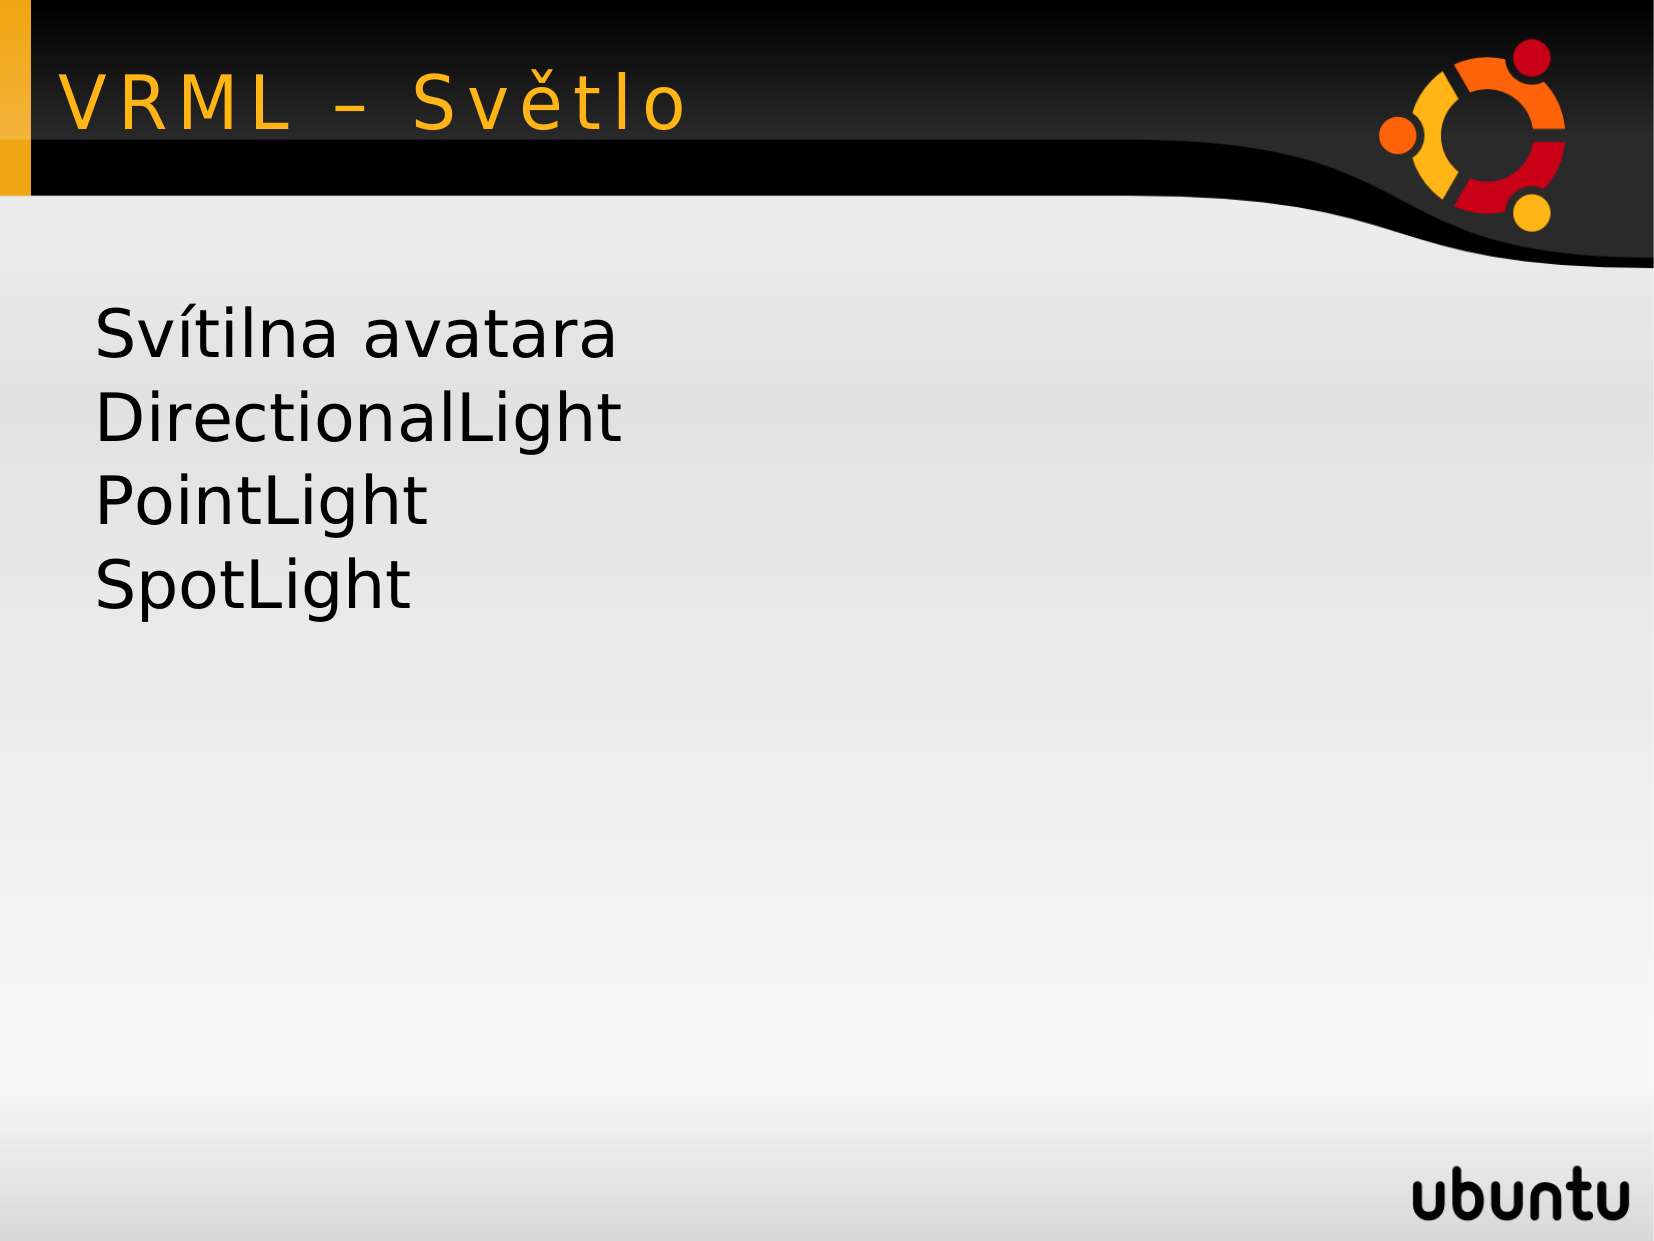

# VRML – Světlo
Svítilna avatara
DirectionalLight
PointLight
SpotLight